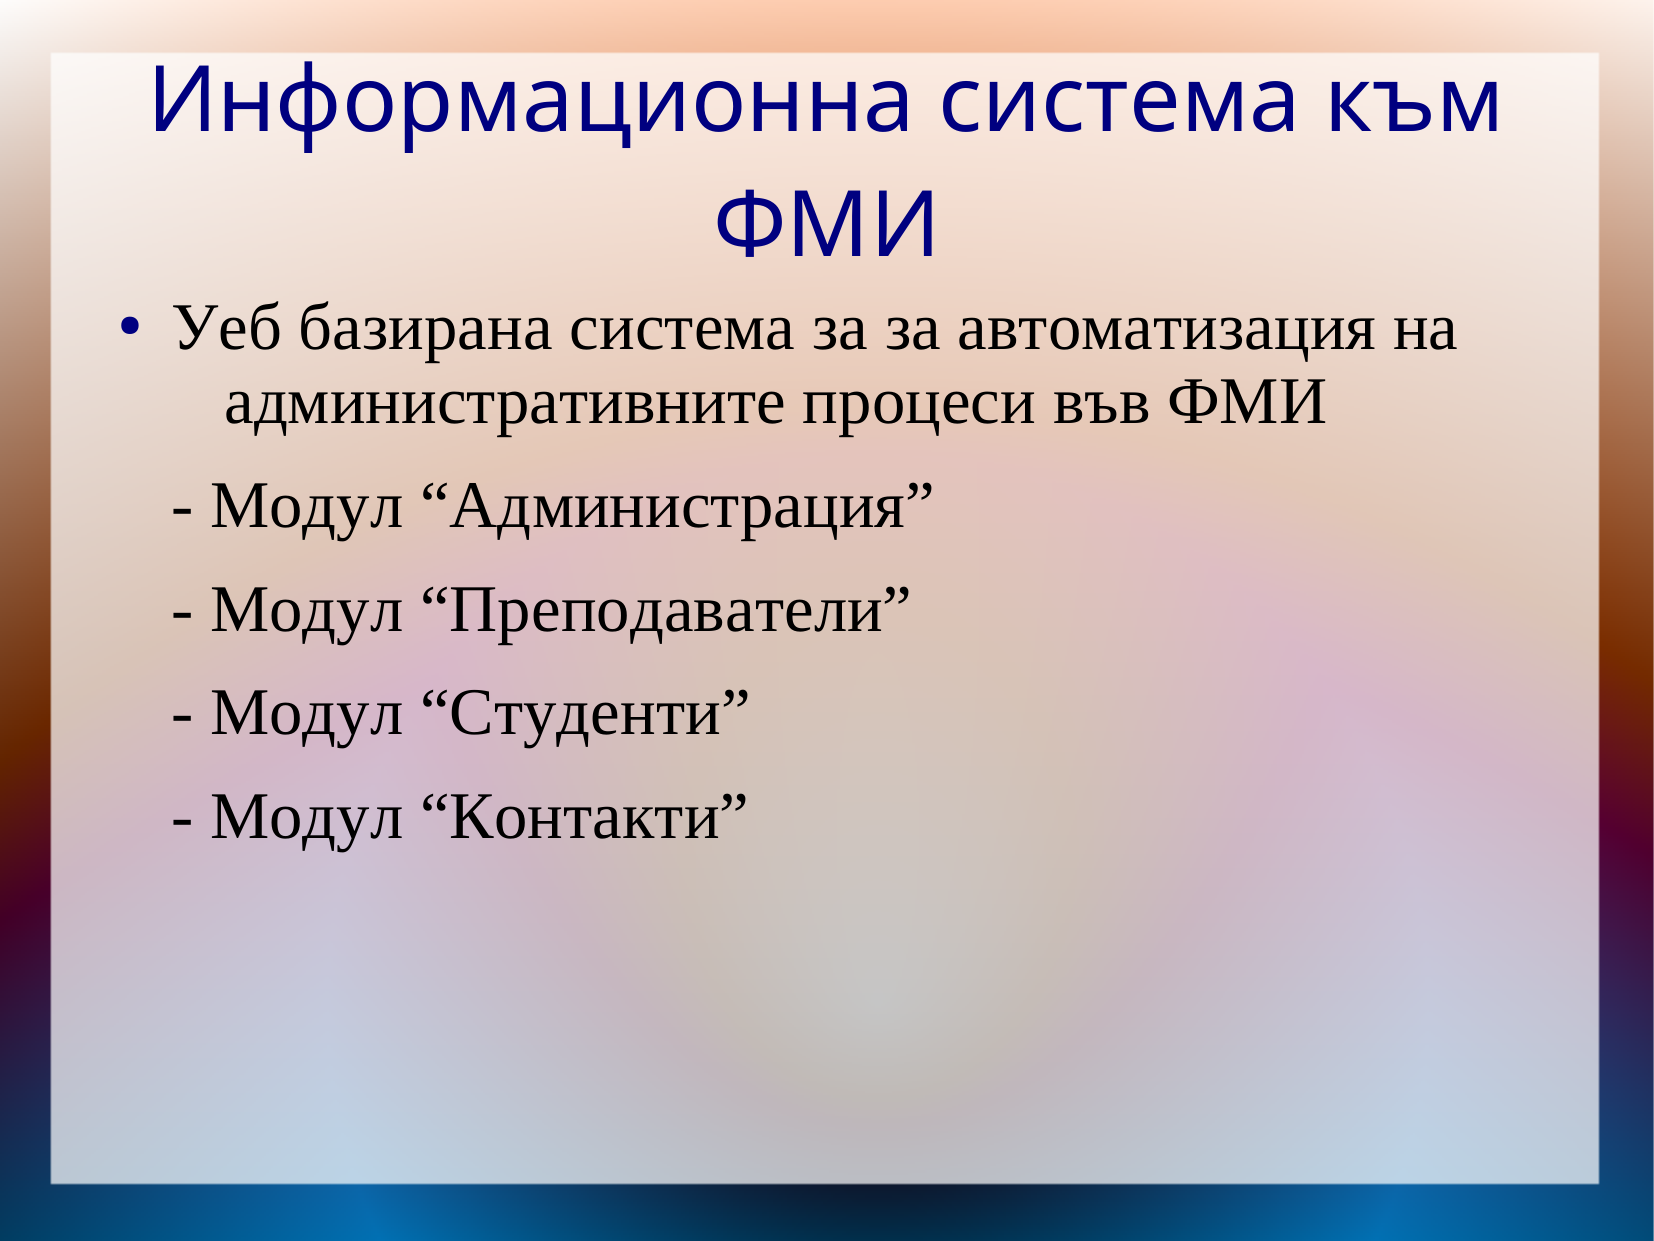

# Информационна система към ФМИ
Уеб базирана система за за автоматизация на административните процеси във ФМИ
- Модул “Администрация”
- Модул “Преподаватели”
- Модул “Студенти”
- Модул “Контакти”